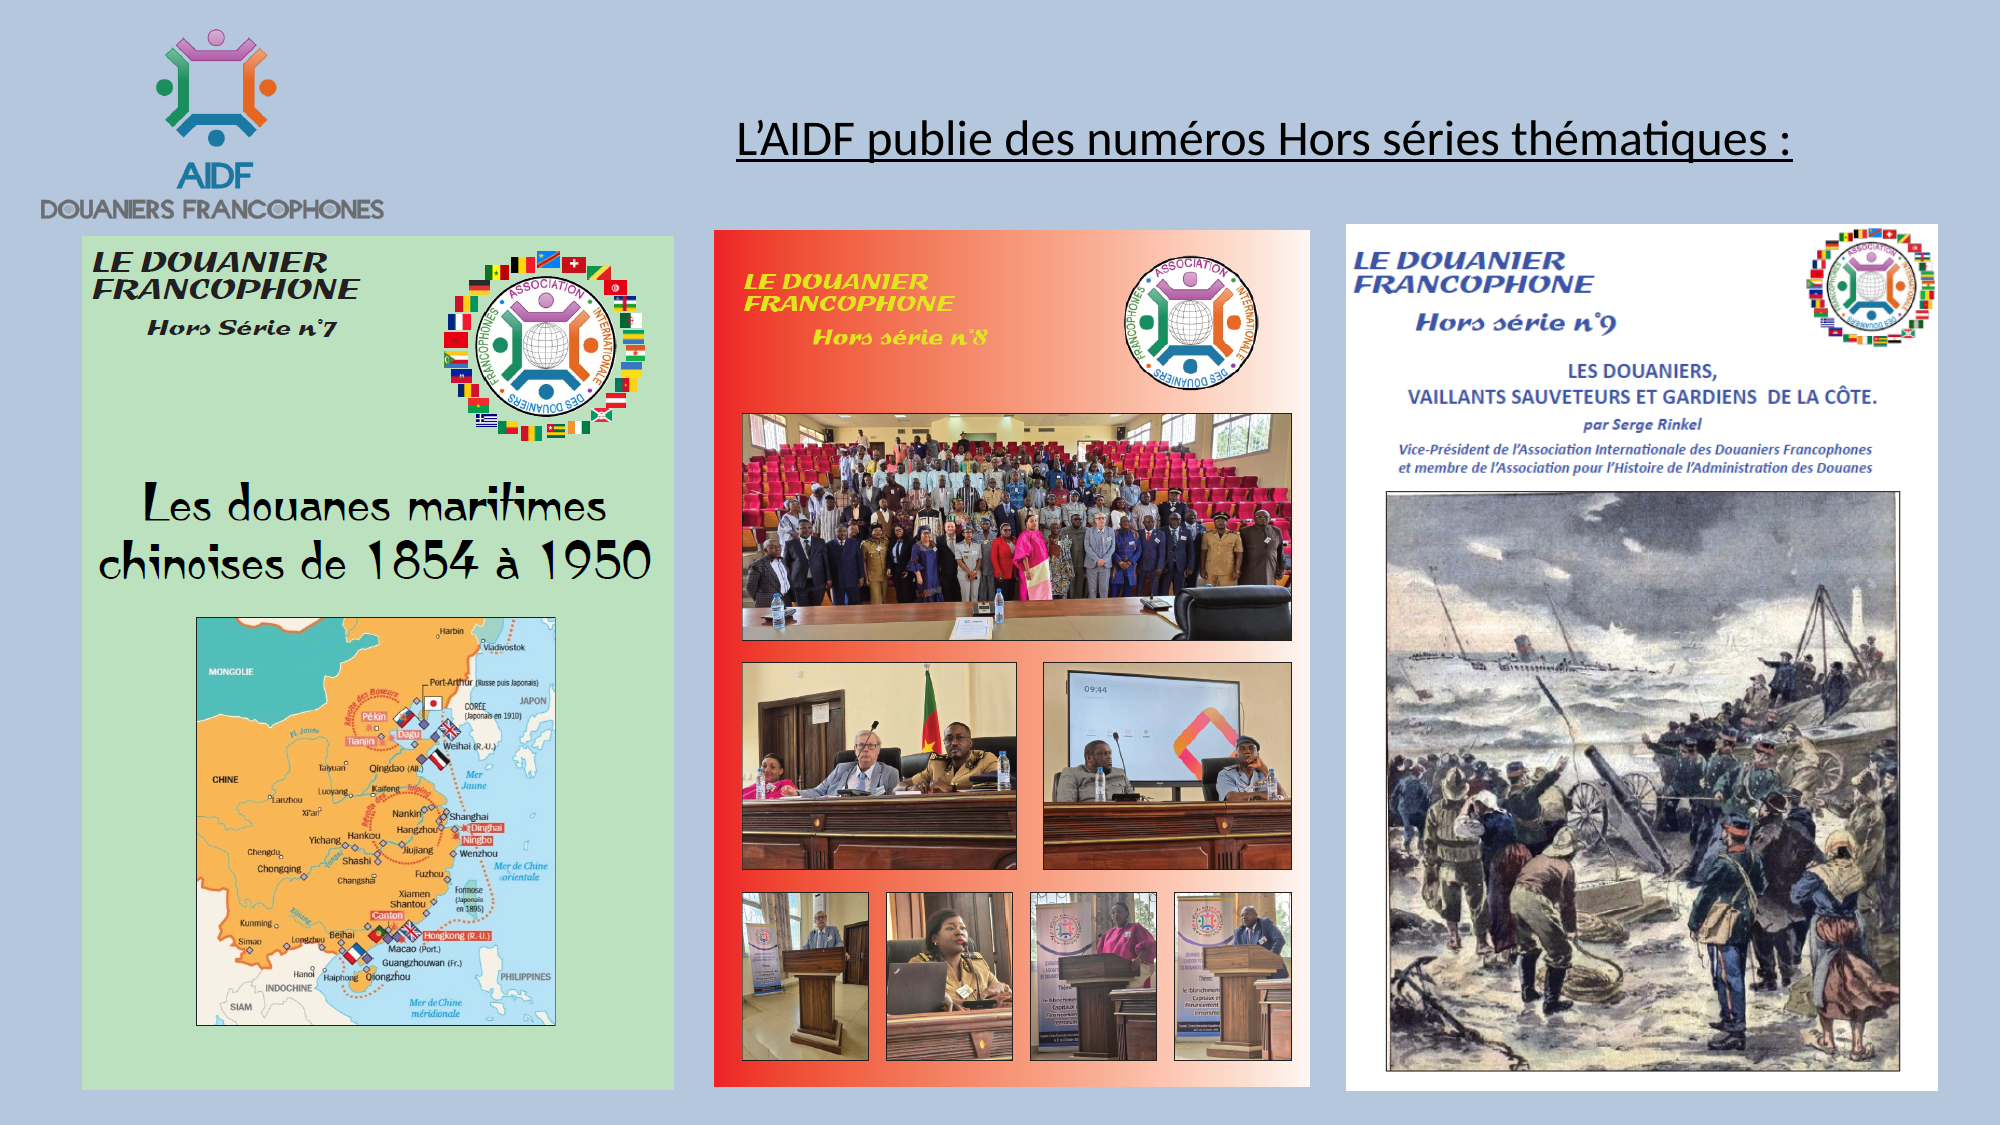

# L’AIDF publie des numéros Hors séries thématiques :